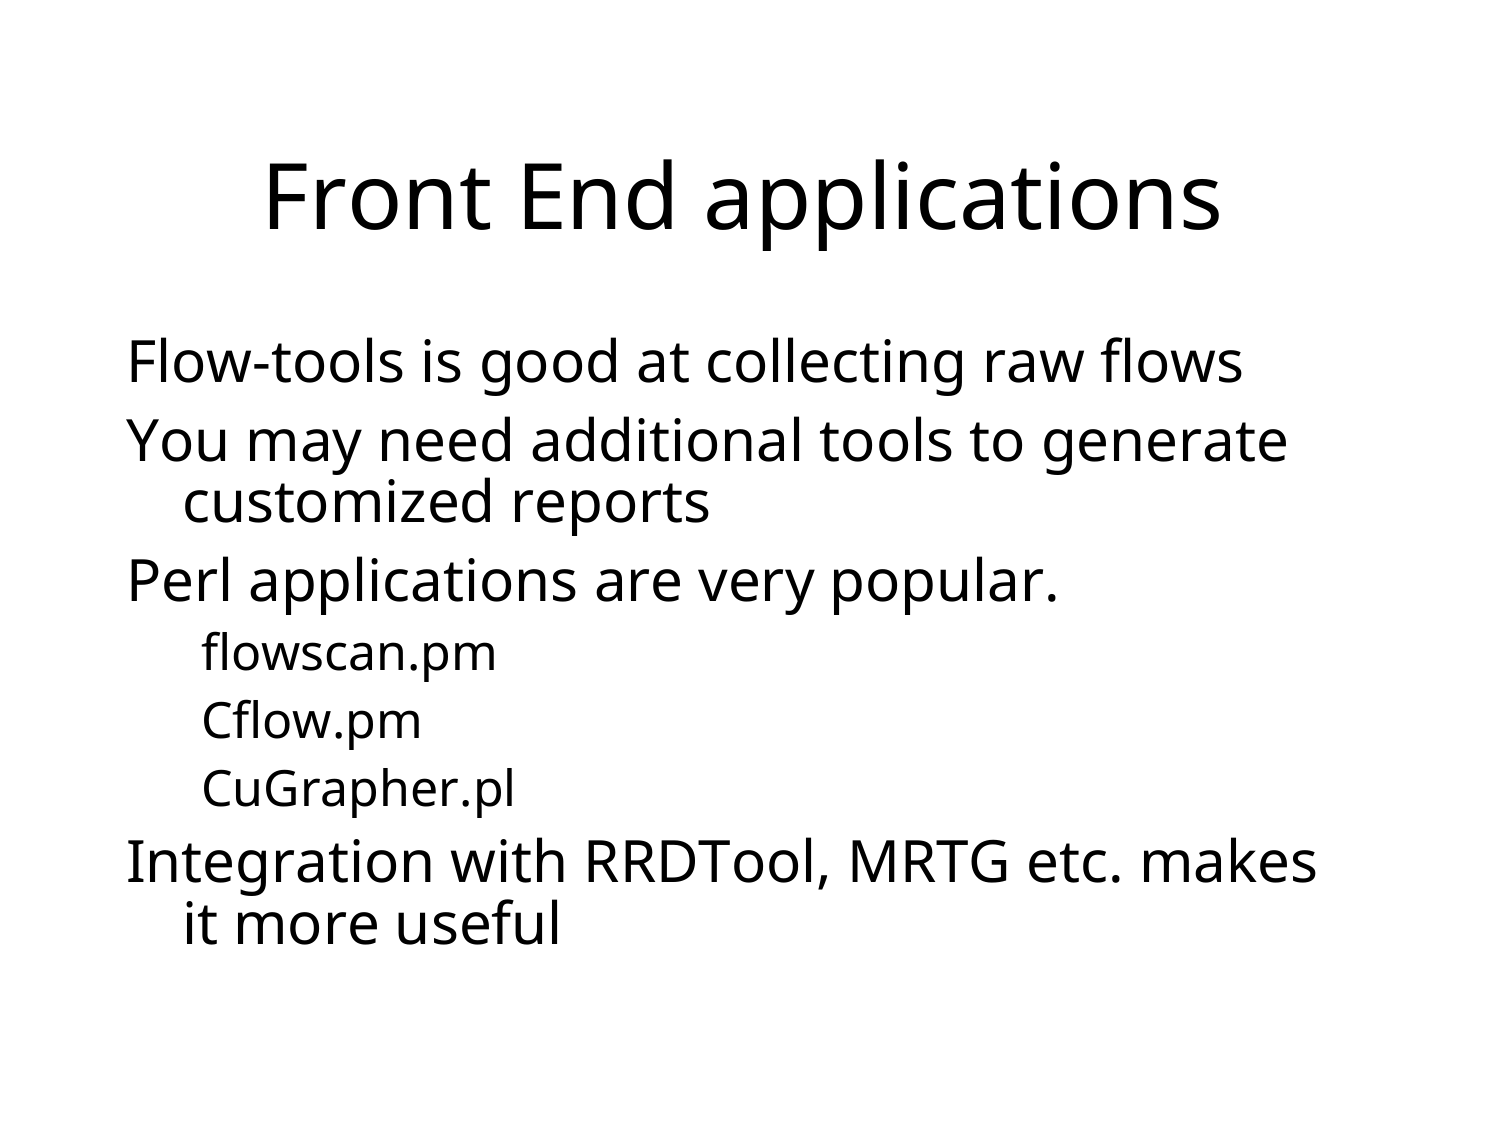

# Front End applications
Flow-tools is good at collecting raw flows
You may need additional tools to generate customized reports
Perl applications are very popular.
flowscan.pm
Cflow.pm
CuGrapher.pl
Integration with RRDTool, MRTG etc. makes it more useful